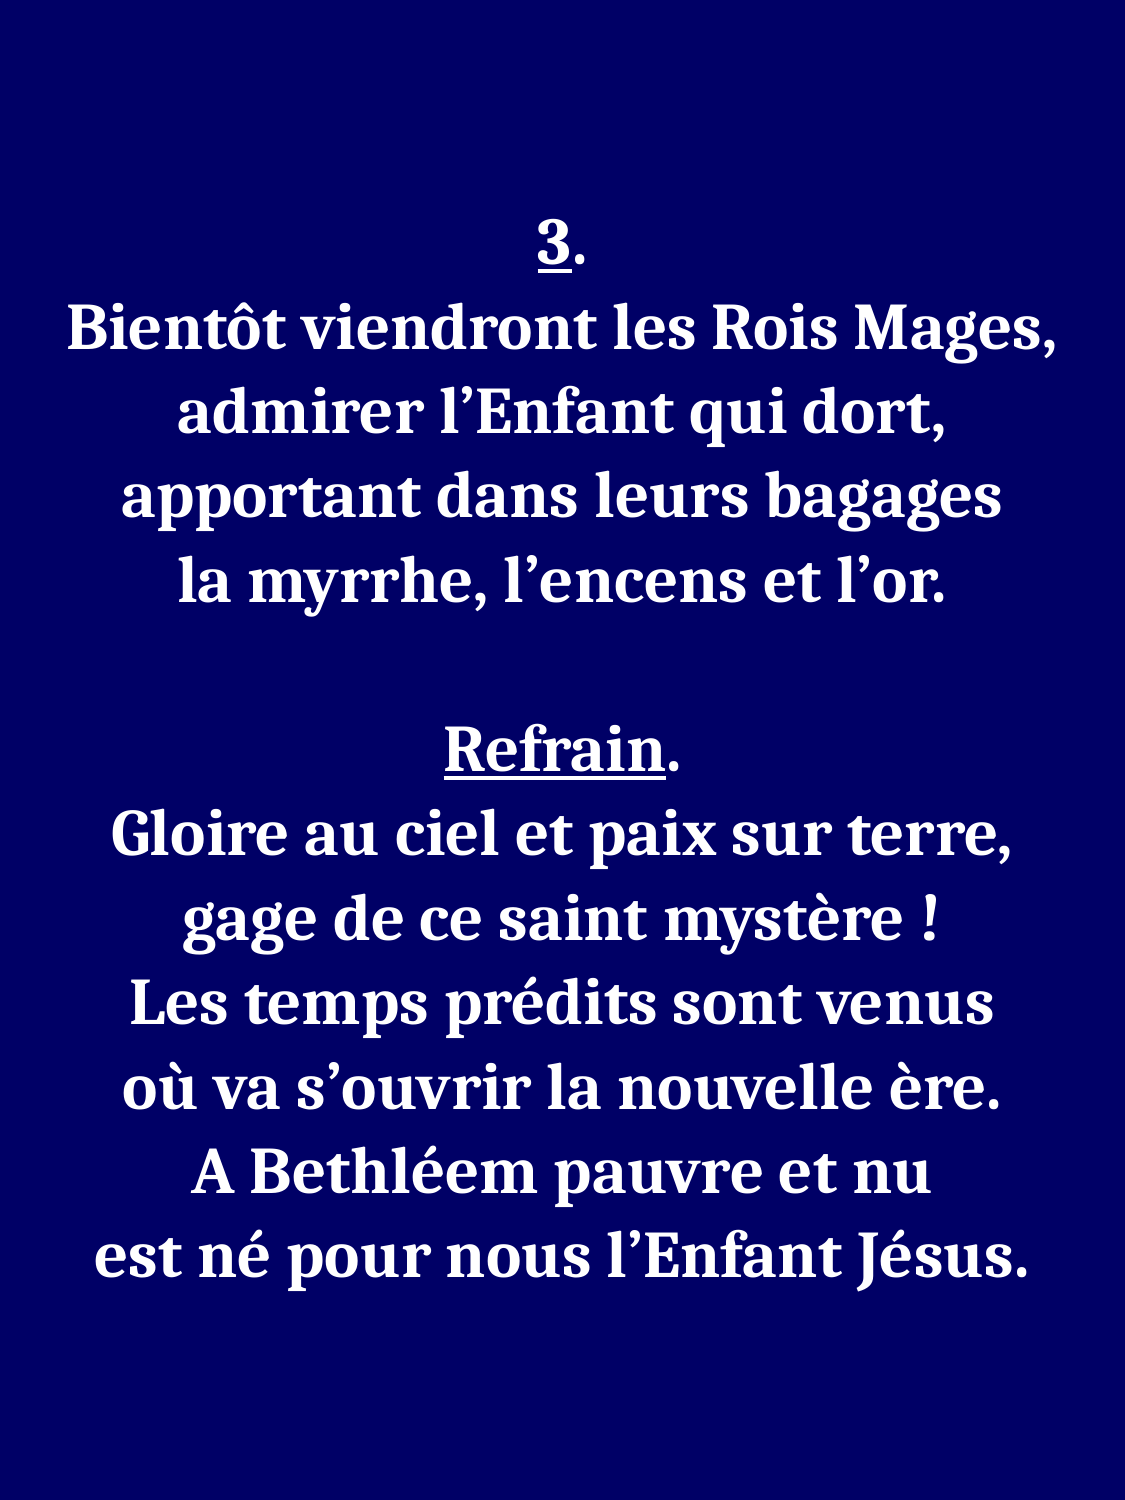

3.
Bientôt viendront les Rois Mages,
admirer l’Enfant qui dort,
apportant dans leurs bagages
la myrrhe, l’encens et l’or.
Refrain.
Gloire au ciel et paix sur terre,
gage de ce saint mystère !
Les temps prédits sont venus
où va s’ouvrir la nouvelle ère.
A Bethléem pauvre et nu
est né pour nous l’Enfant Jésus.